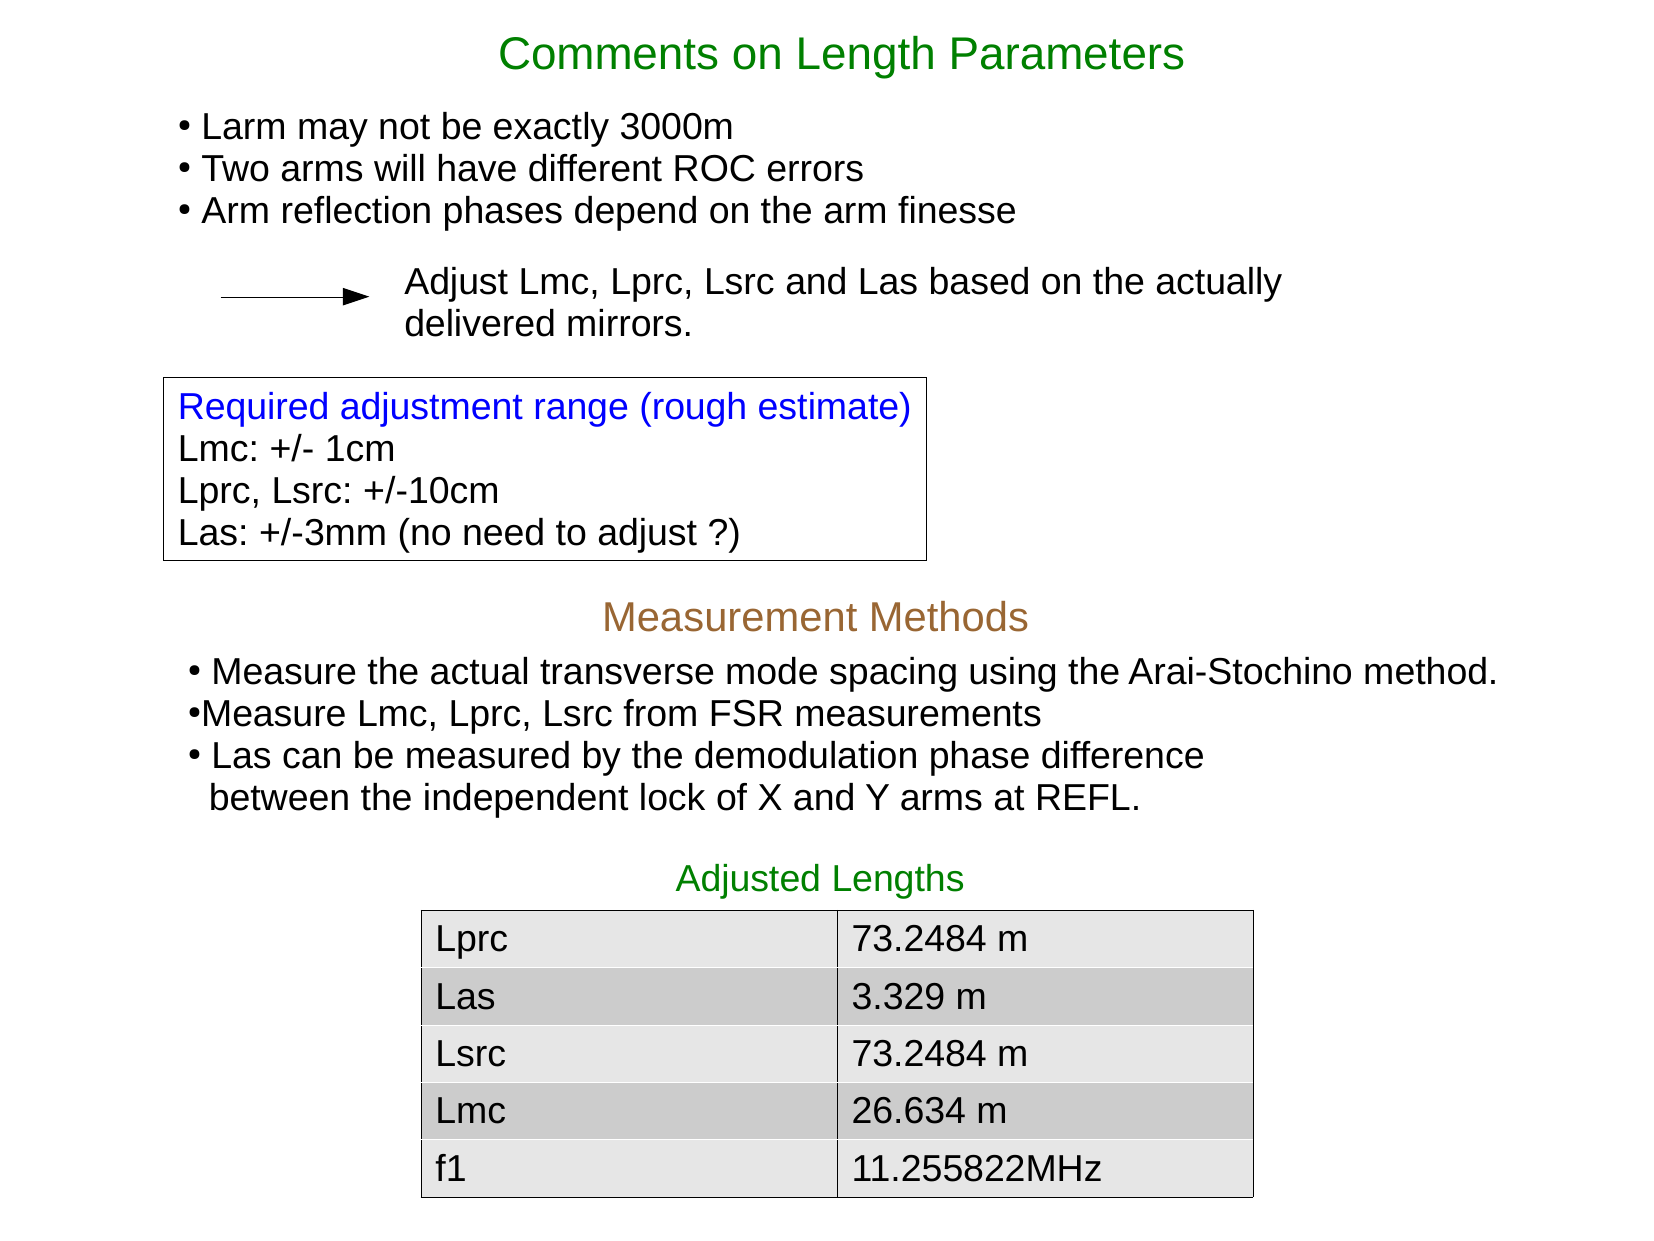

Comments on Length Parameters
 Larm may not be exactly 3000m
 Two arms will have different ROC errors
 Arm reflection phases depend on the arm finesse
Adjust Lmc, Lprc, Lsrc and Las based on the actually
delivered mirrors.
Required adjustment range (rough estimate)
Lmc: +/- 1cm
Lprc, Lsrc: +/-10cm
Las: +/-3mm (no need to adjust ?)
Measurement Methods
 Measure the actual transverse mode spacing using the Arai-Stochino method.
Measure Lmc, Lprc, Lsrc from FSR measurements
 Las can be measured by the demodulation phase difference
 between the independent lock of X and Y arms at REFL.
Adjusted Lengths
| Lprc | 73.2484 m |
| --- | --- |
| Las | 3.329 m |
| Lsrc | 73.2484 m |
| Lmc | 26.634 m |
| f1 | 11.255822MHz |